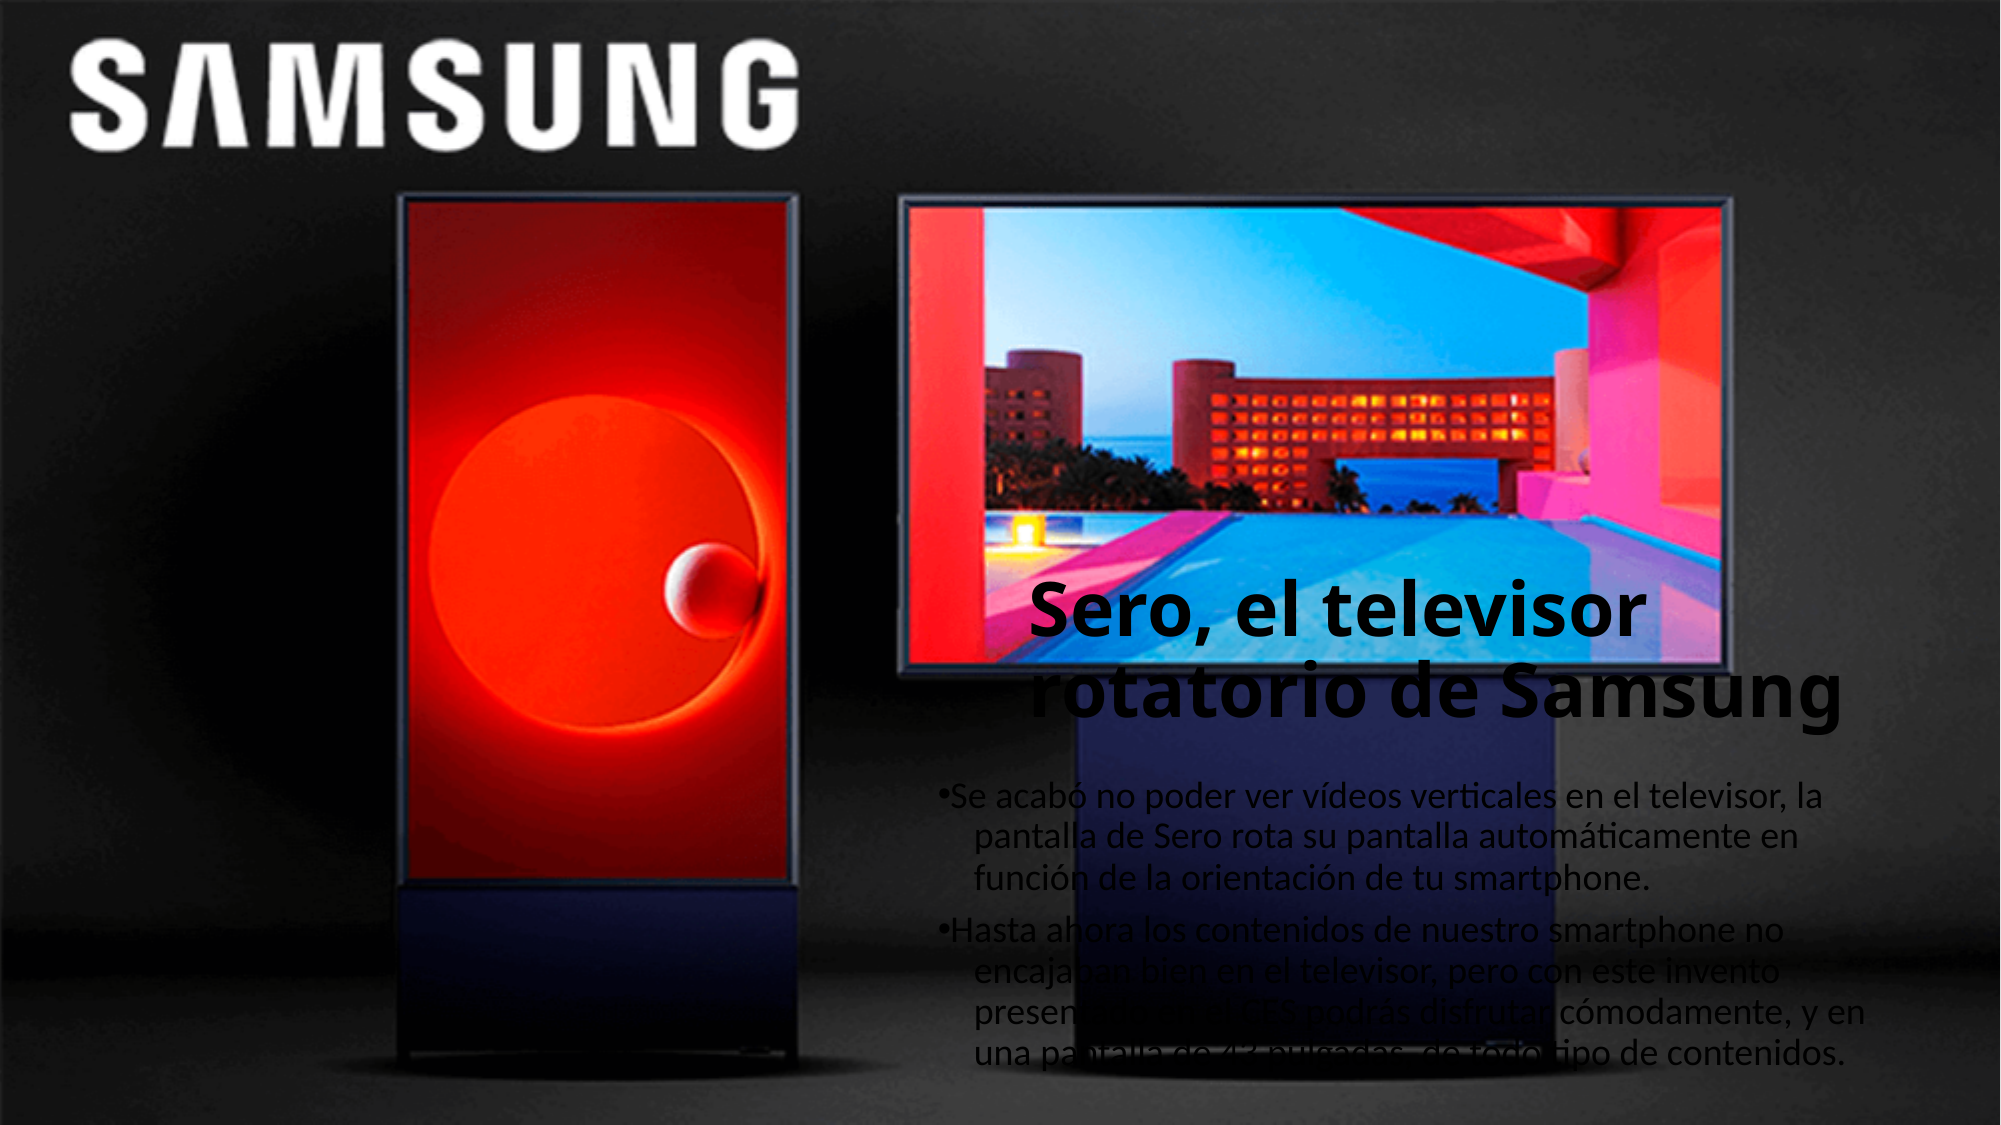

Sero, el televisor rotatorio de Samsung
Se acabó no poder ver vídeos verticales en el televisor, la pantalla de Sero rota su pantalla automáticamente en función de la orientación de tu smartphone.
Hasta ahora los contenidos de nuestro smartphone no encajaban bien en el televisor, pero con este invento presentado en el CES podrás disfrutar cómodamente, y en una pantalla de 43 pulgadas, de todo tipo de contenidos.